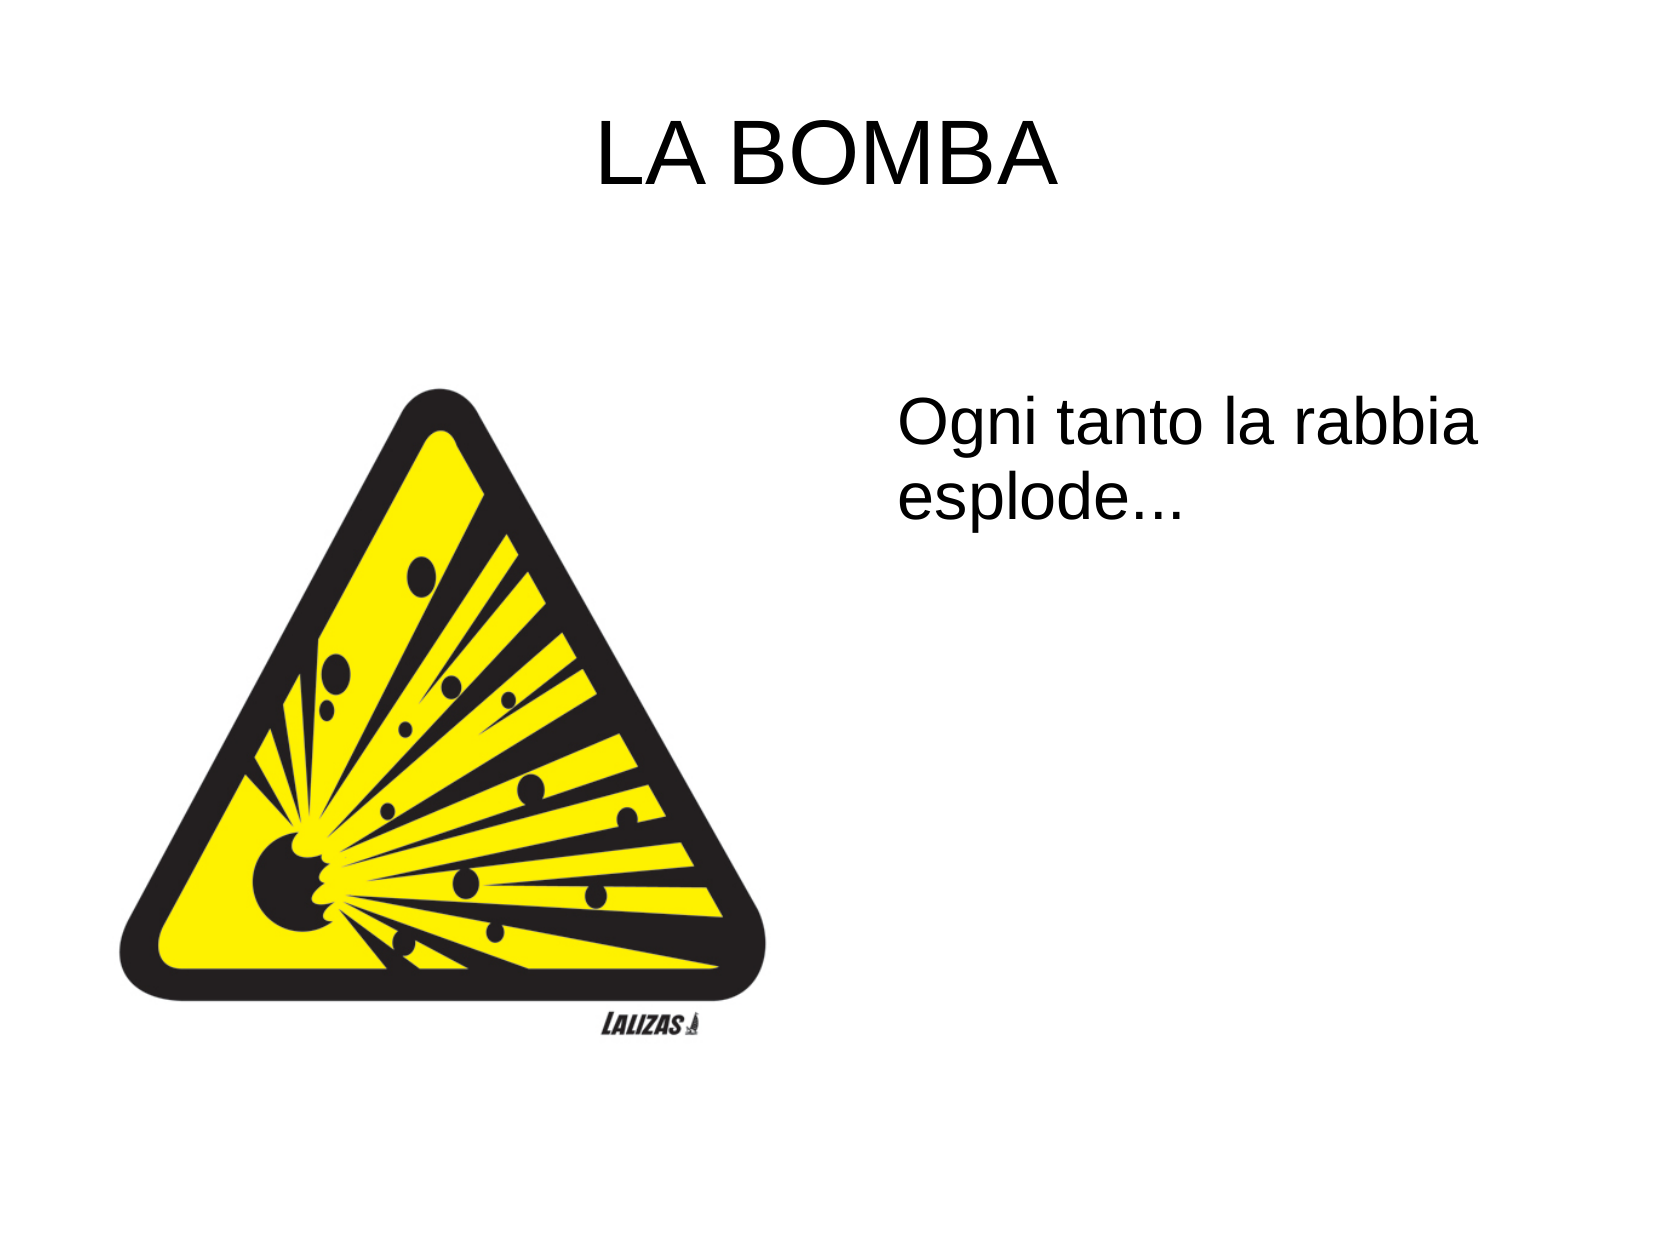

# LA BOMBA
Ogni tanto la rabbia esplode...